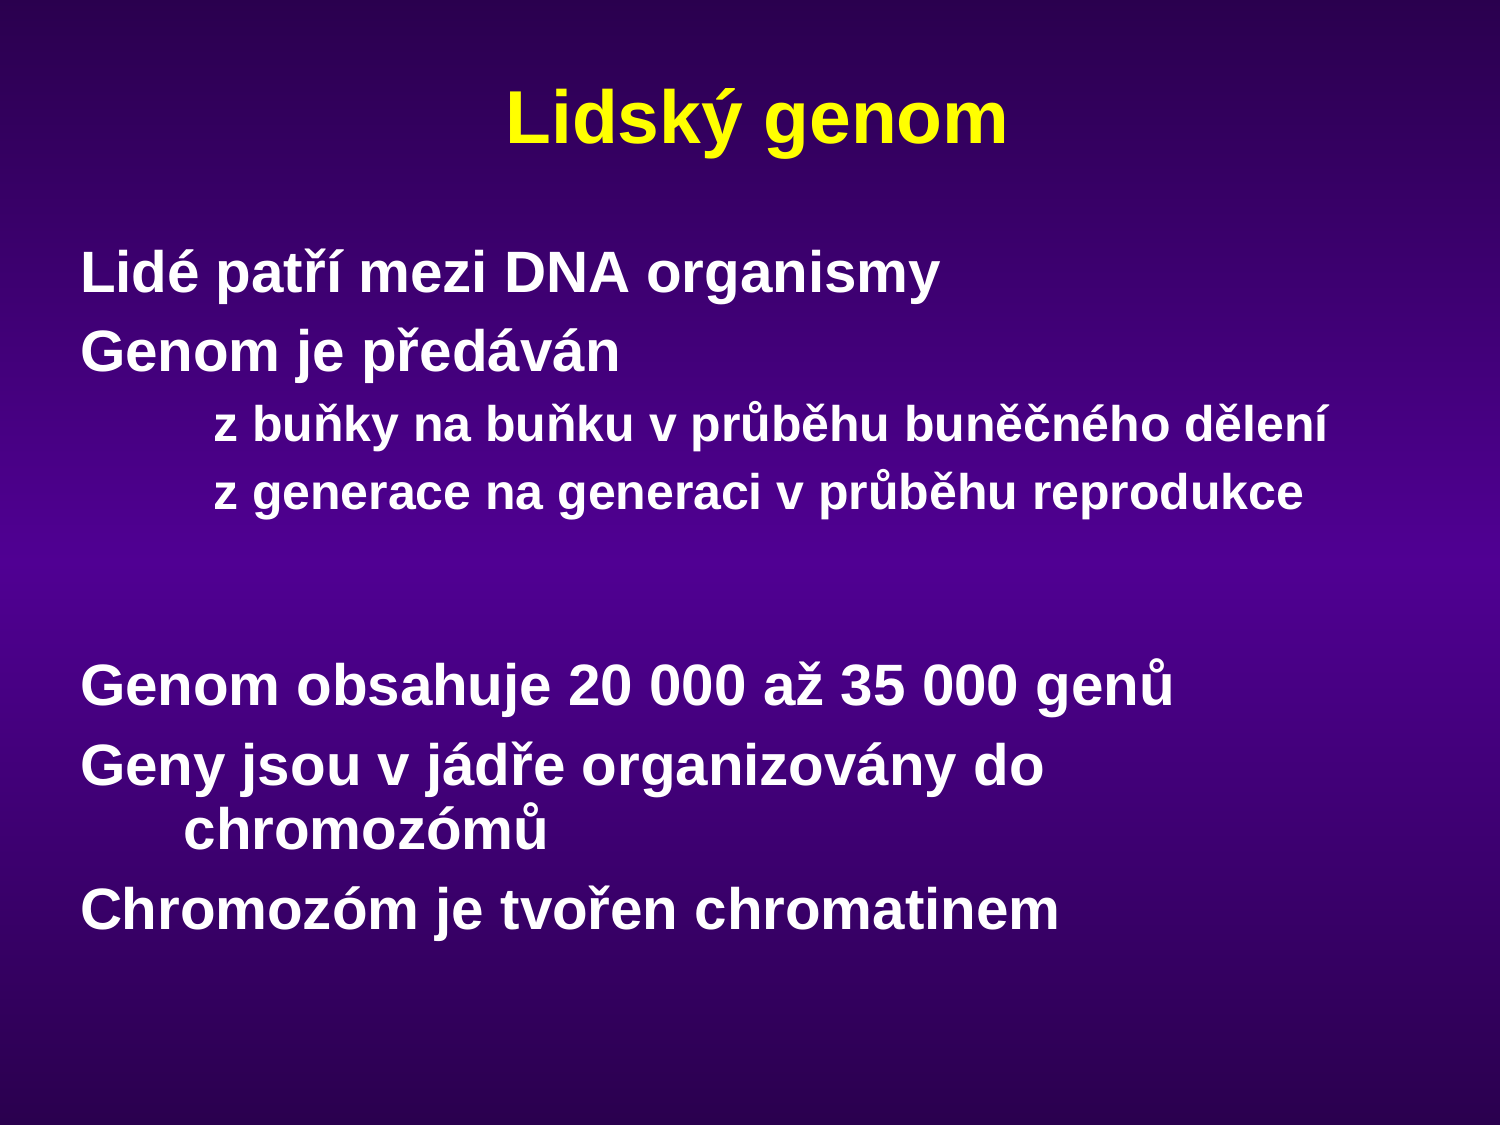

# Lidský genom
Lidé patří mezi DNA organismy
Genom je předáván
z buňky na buňku v průběhu buněčného dělení
z generace na generaci v průběhu reprodukce
Genom obsahuje 20 000 až 35 000 genů
Geny jsou v jádře organizovány do chromozómů
Chromozóm je tvořen chromatinem